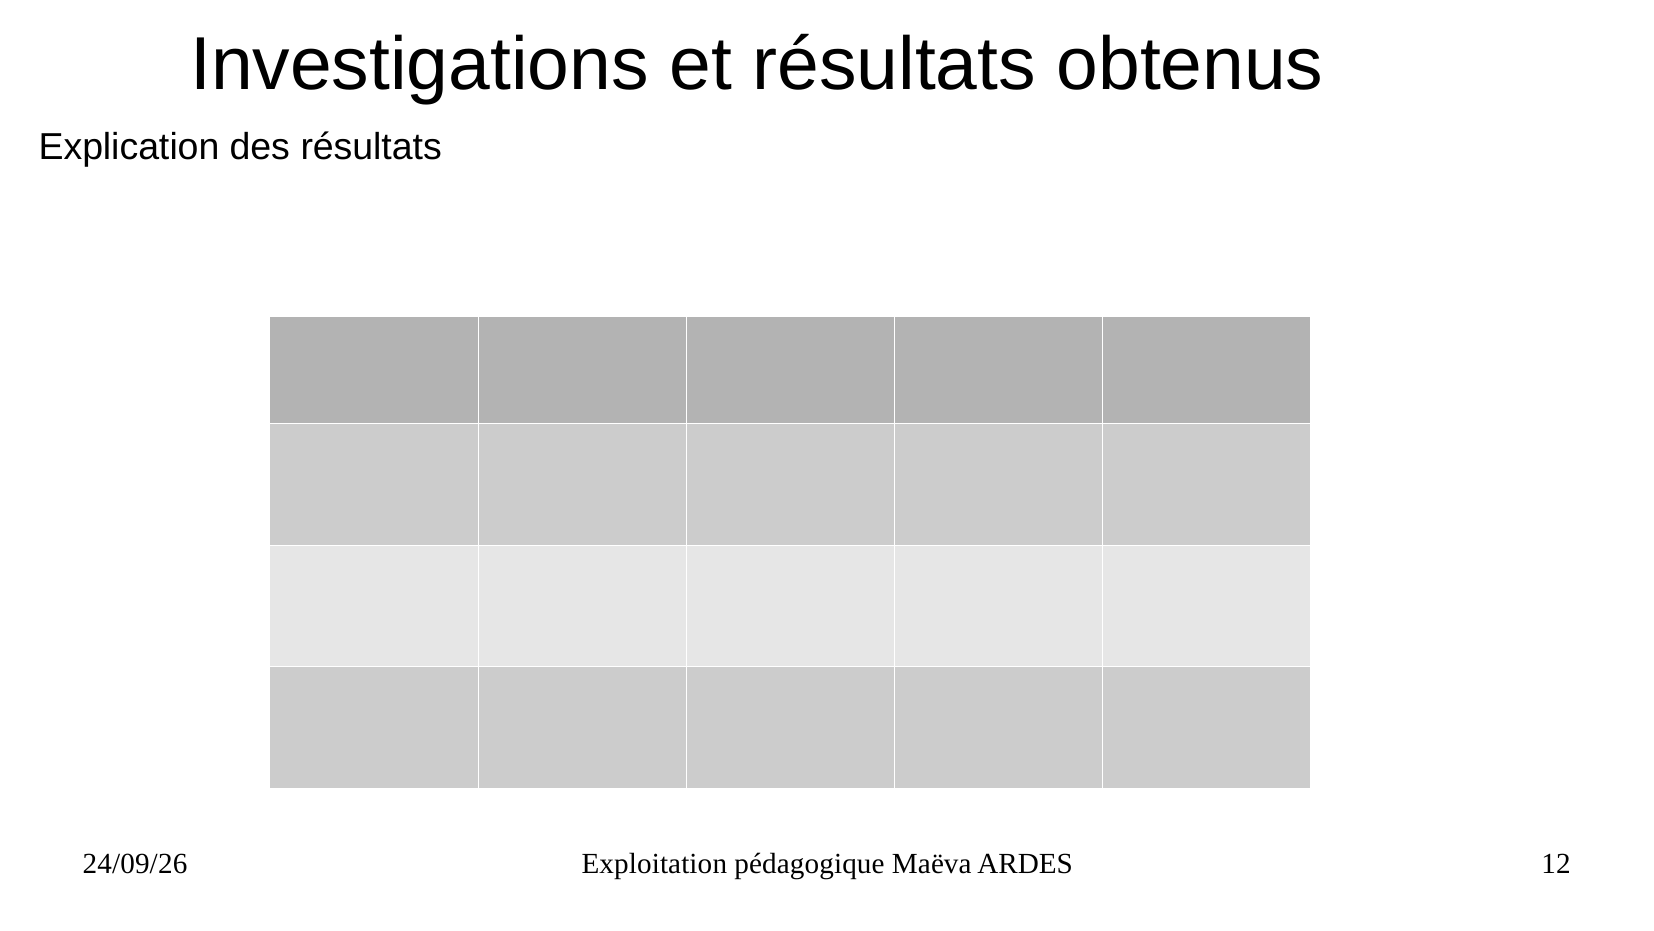

# Investigations et résultats obtenus
Explication des résultats
| | | | | |
| --- | --- | --- | --- | --- |
| | | | | |
| | | | | |
| | | | | |
Exploitation pédagogique Maëva ARDES
12